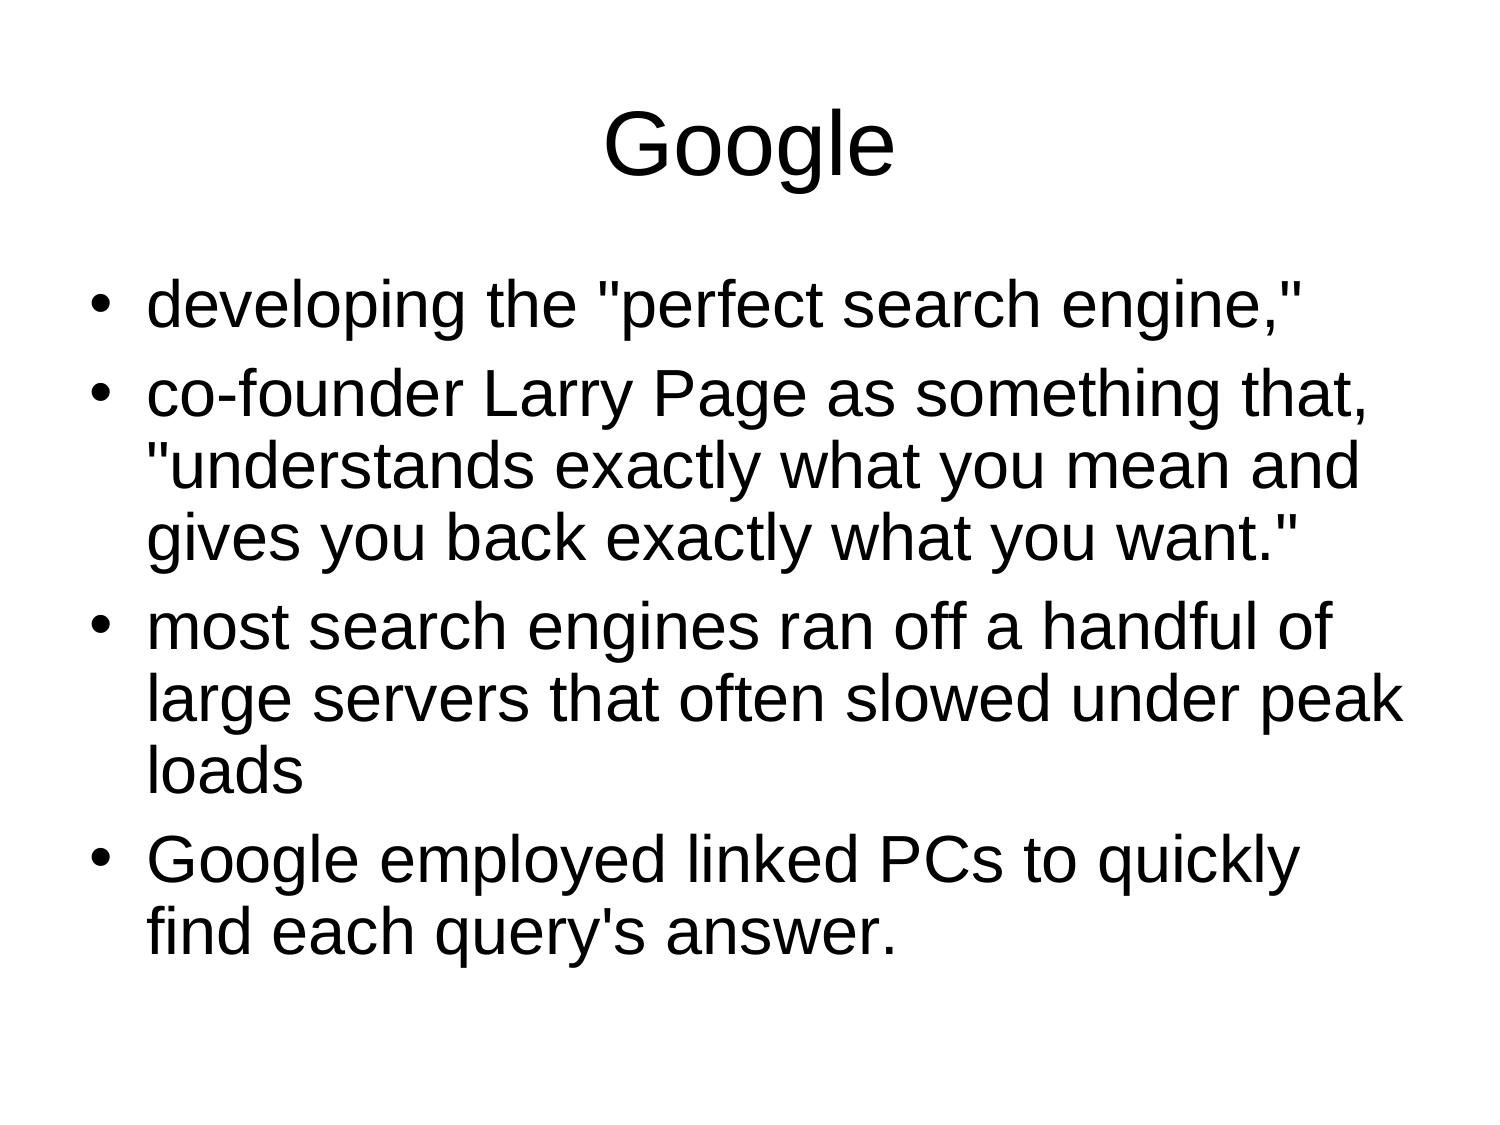

# Google
developing the "perfect search engine,"
co-founder Larry Page as something that, "understands exactly what you mean and gives you back exactly what you want."
most search engines ran off a handful of large servers that often slowed under peak loads
Google employed linked PCs to quickly find each query's answer.